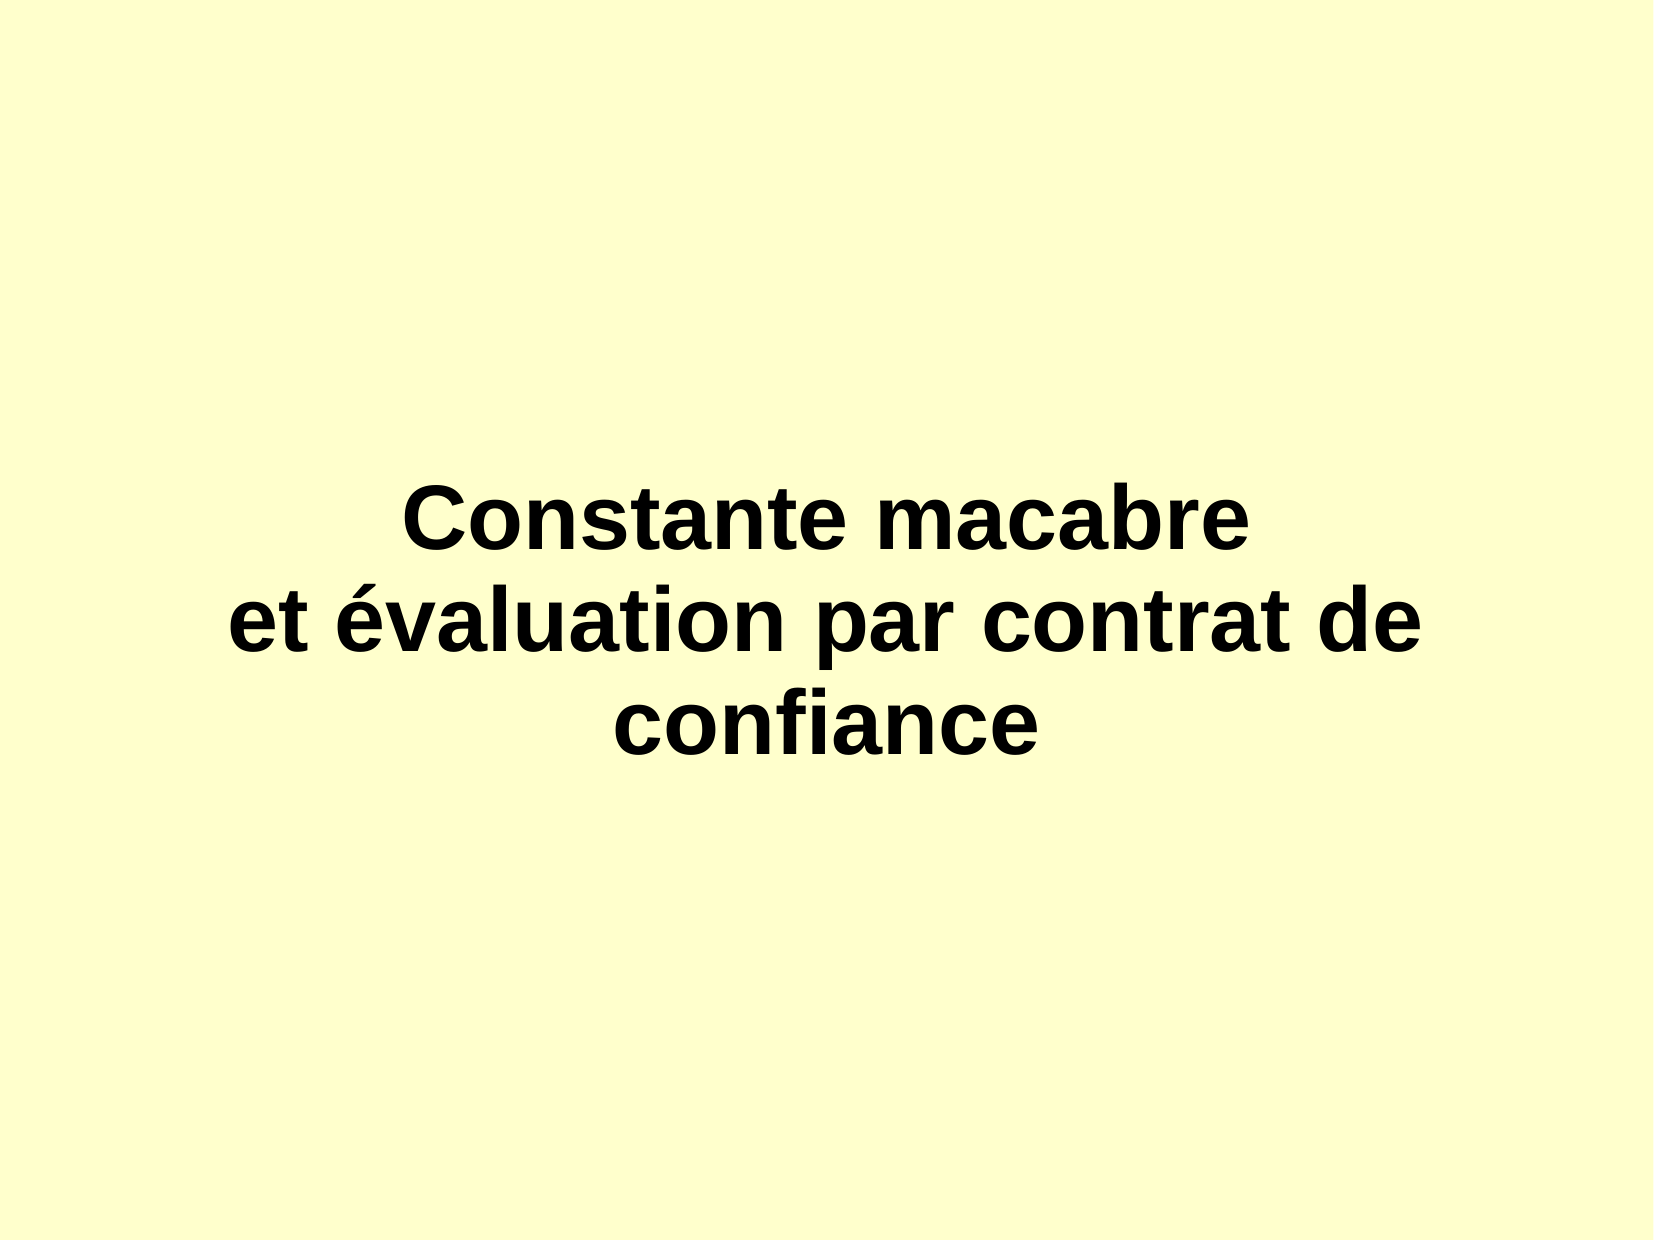

Constante macabre
et évaluation par contrat de confiance